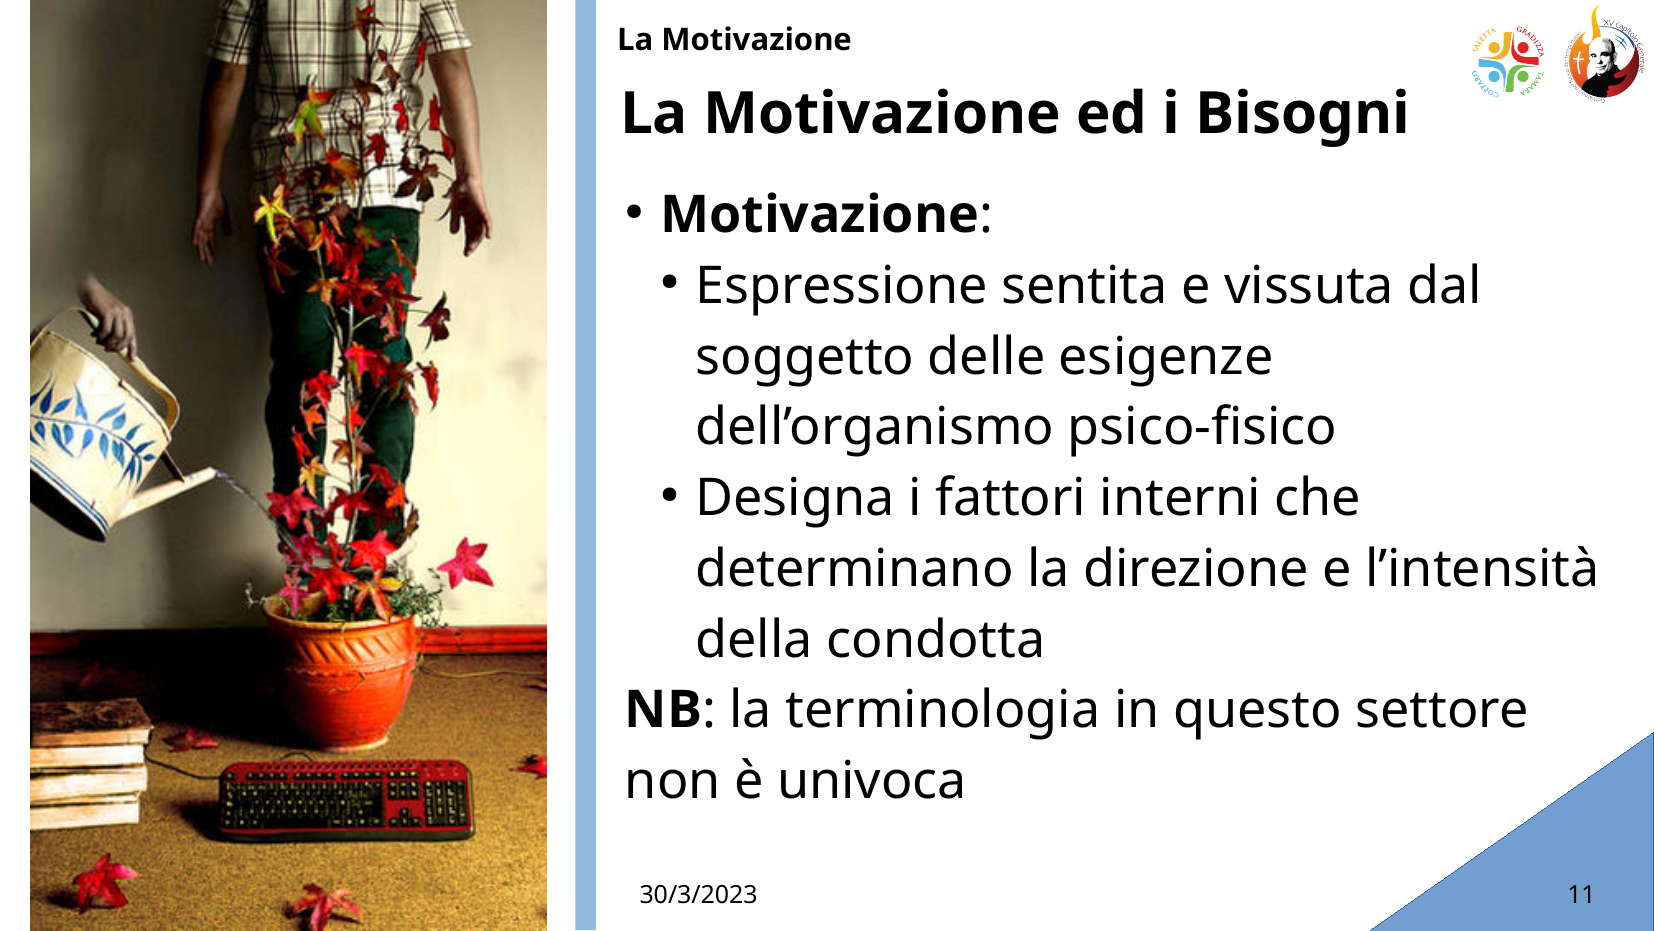

La Motivazione
La Motivazione ed i Bisogni
# Motivazione:
Espressione sentita e vissuta dal soggetto delle esigenze dell’organismo psico-fisico
Designa i fattori interni che determinano la direzione e l’intensità della condotta
NB: la terminologia in questo settore non è univoca